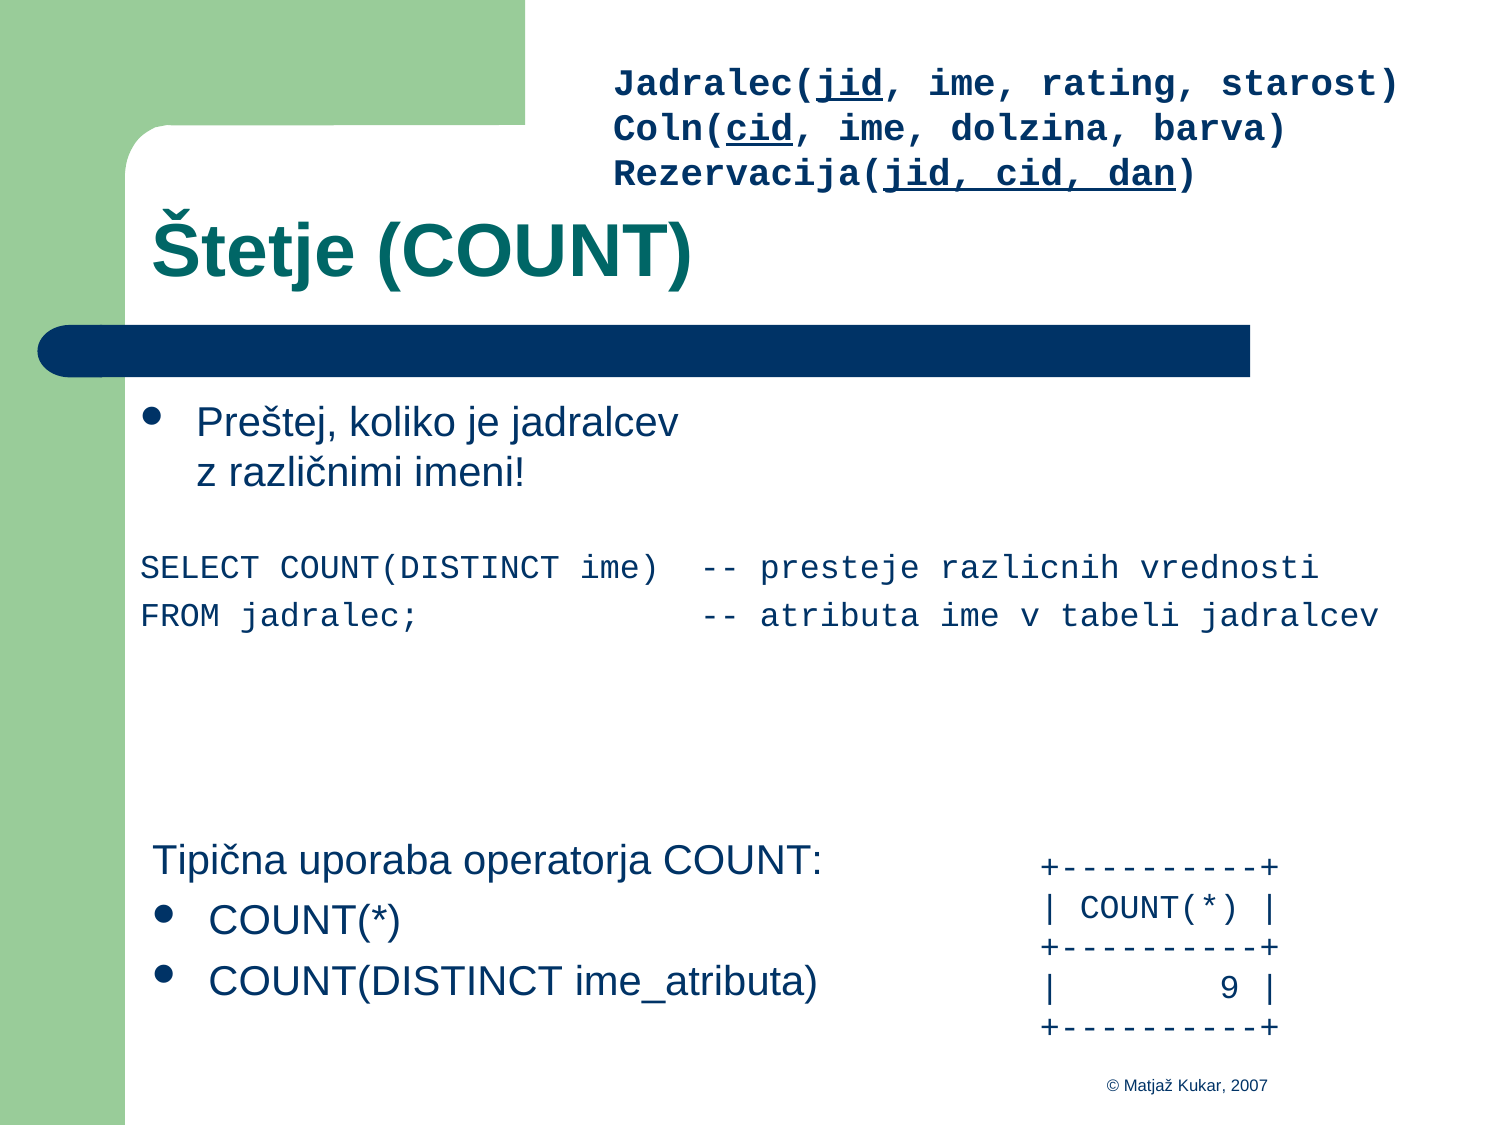

Jadralec(jid, ime, rating, starost)
Coln(cid, ime, dolzina, barva)
Rezervacija(jid, cid, dan)
# Štetje (COUNT)
Preštej, koliko je jadralcev z različnimi imeni!
SELECT COUNT(DISTINCT ime) -- presteje razlicnih vrednosti
FROM jadralec; -- atributa ime v tabeli jadralcev
Tipična uporaba operatorja COUNT:
COUNT(*)
COUNT(DISTINCT ime_atributa)
+----------+
| COUNT(*) |
+----------+
| 9 |
+----------+
© Matjaž Kukar, 2007